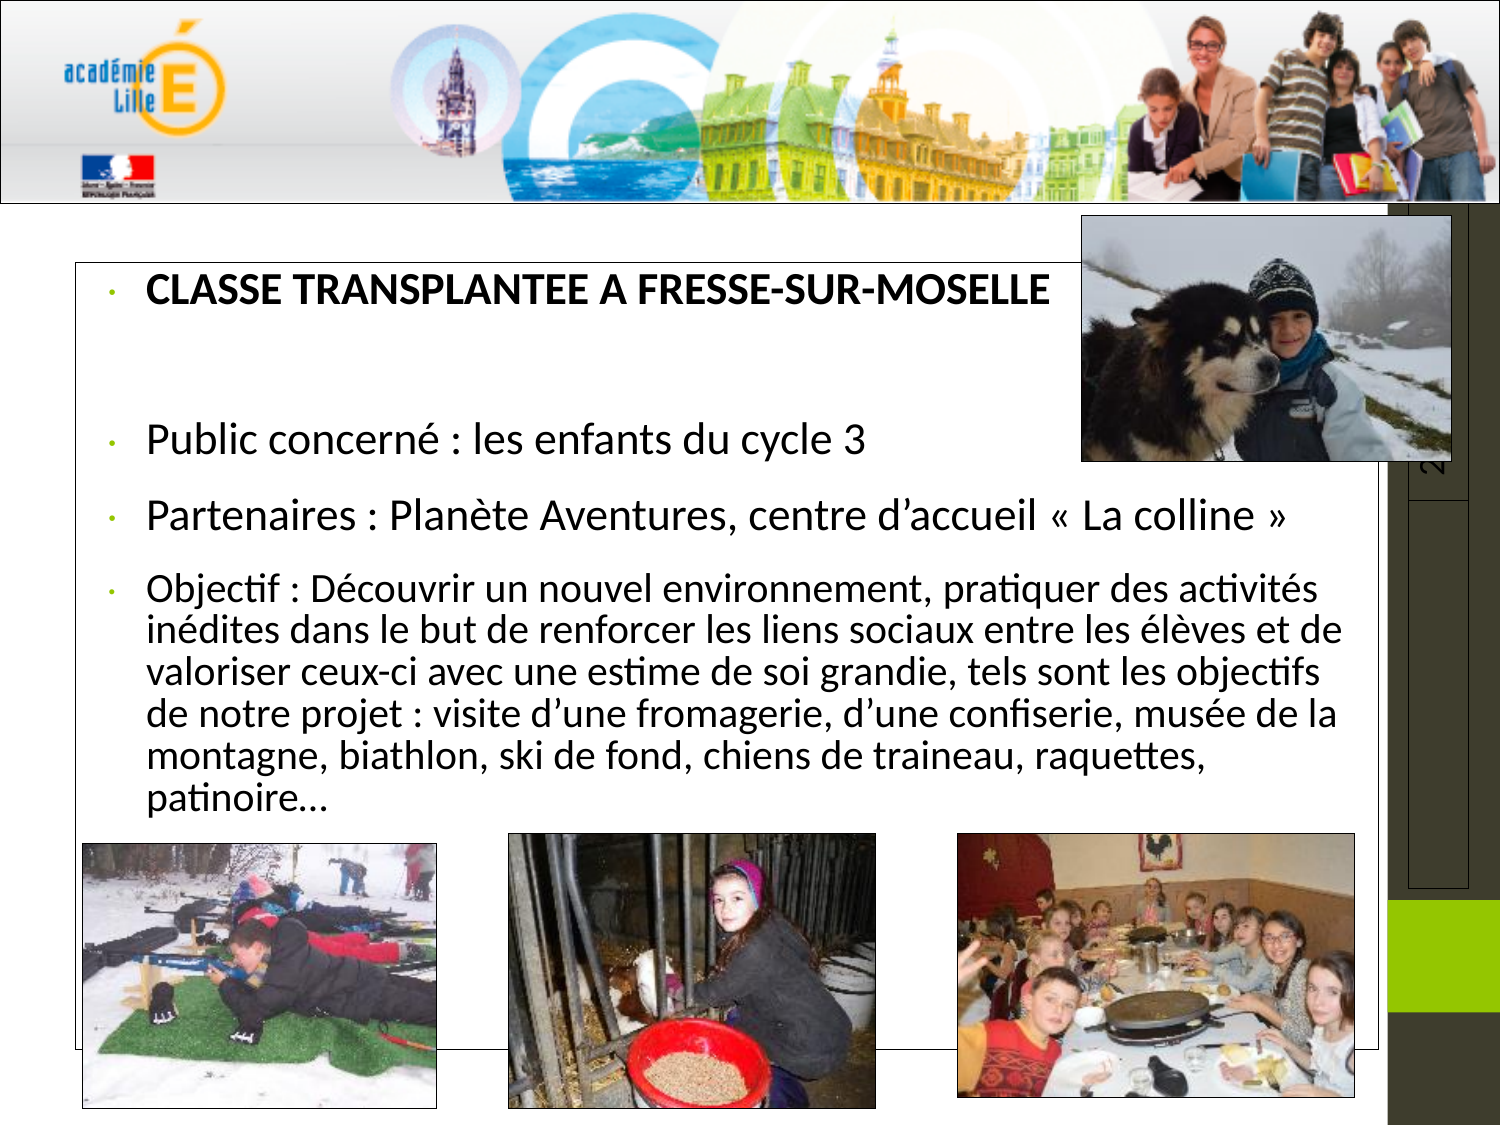

# CLASSE TRANSPLANTEE A FRESSE-SUR-MOSELLE
Public concerné : les enfants du cycle 3
Partenaires : Planète Aventures, centre d’accueil « La colline »
Objectif : Découvrir un nouvel environnement, pratiquer des activités inédites dans le but de renforcer les liens sociaux entre les élèves et de valoriser ceux-ci avec une estime de soi grandie, tels sont les objectifs de notre projet : visite d’une fromagerie, d’une confiserie, musée de la montagne, biathlon, ski de fond, chiens de traineau, raquettes, patinoire…